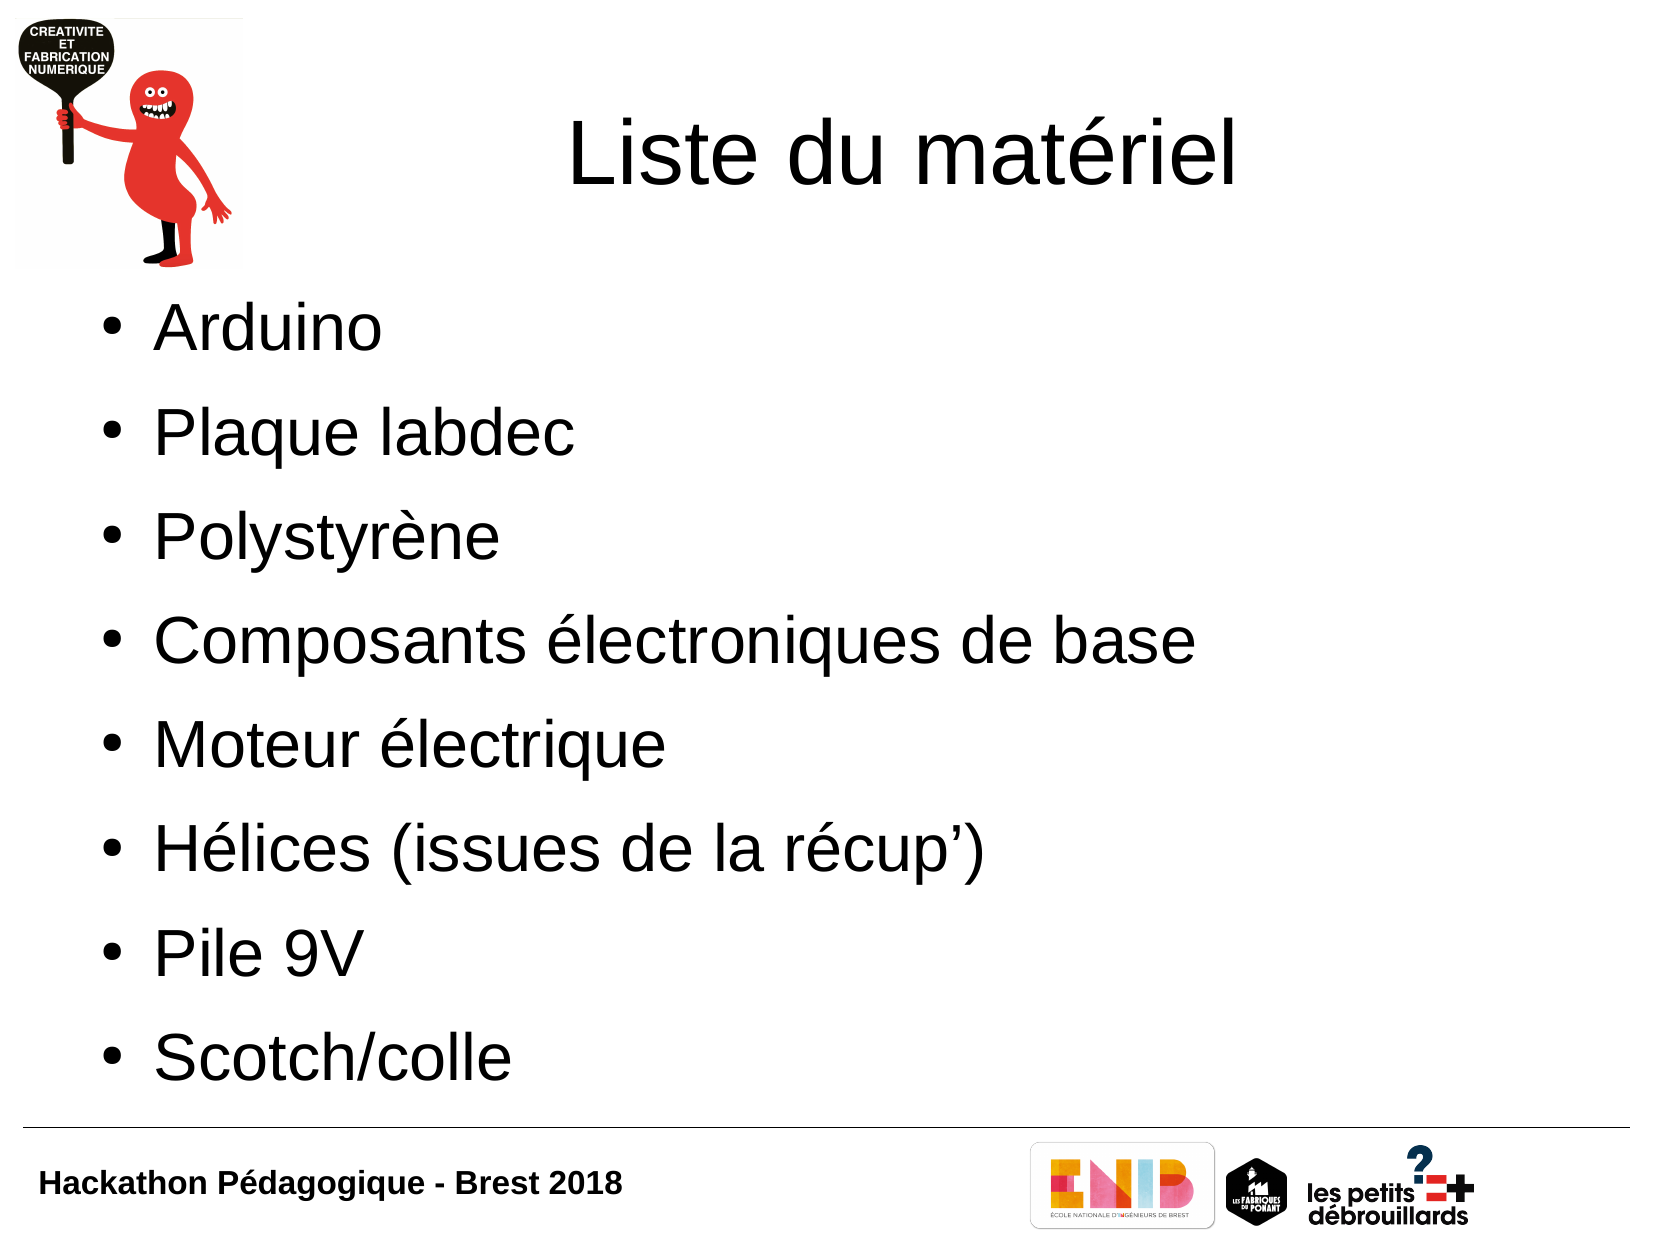

# Liste du matériel
Arduino
Plaque labdec
Polystyrène
Composants électroniques de base
Moteur électrique
Hélices (issues de la récup’)
Pile 9V
Scotch/colle
Hackathon Pédagogique - Brest 2018